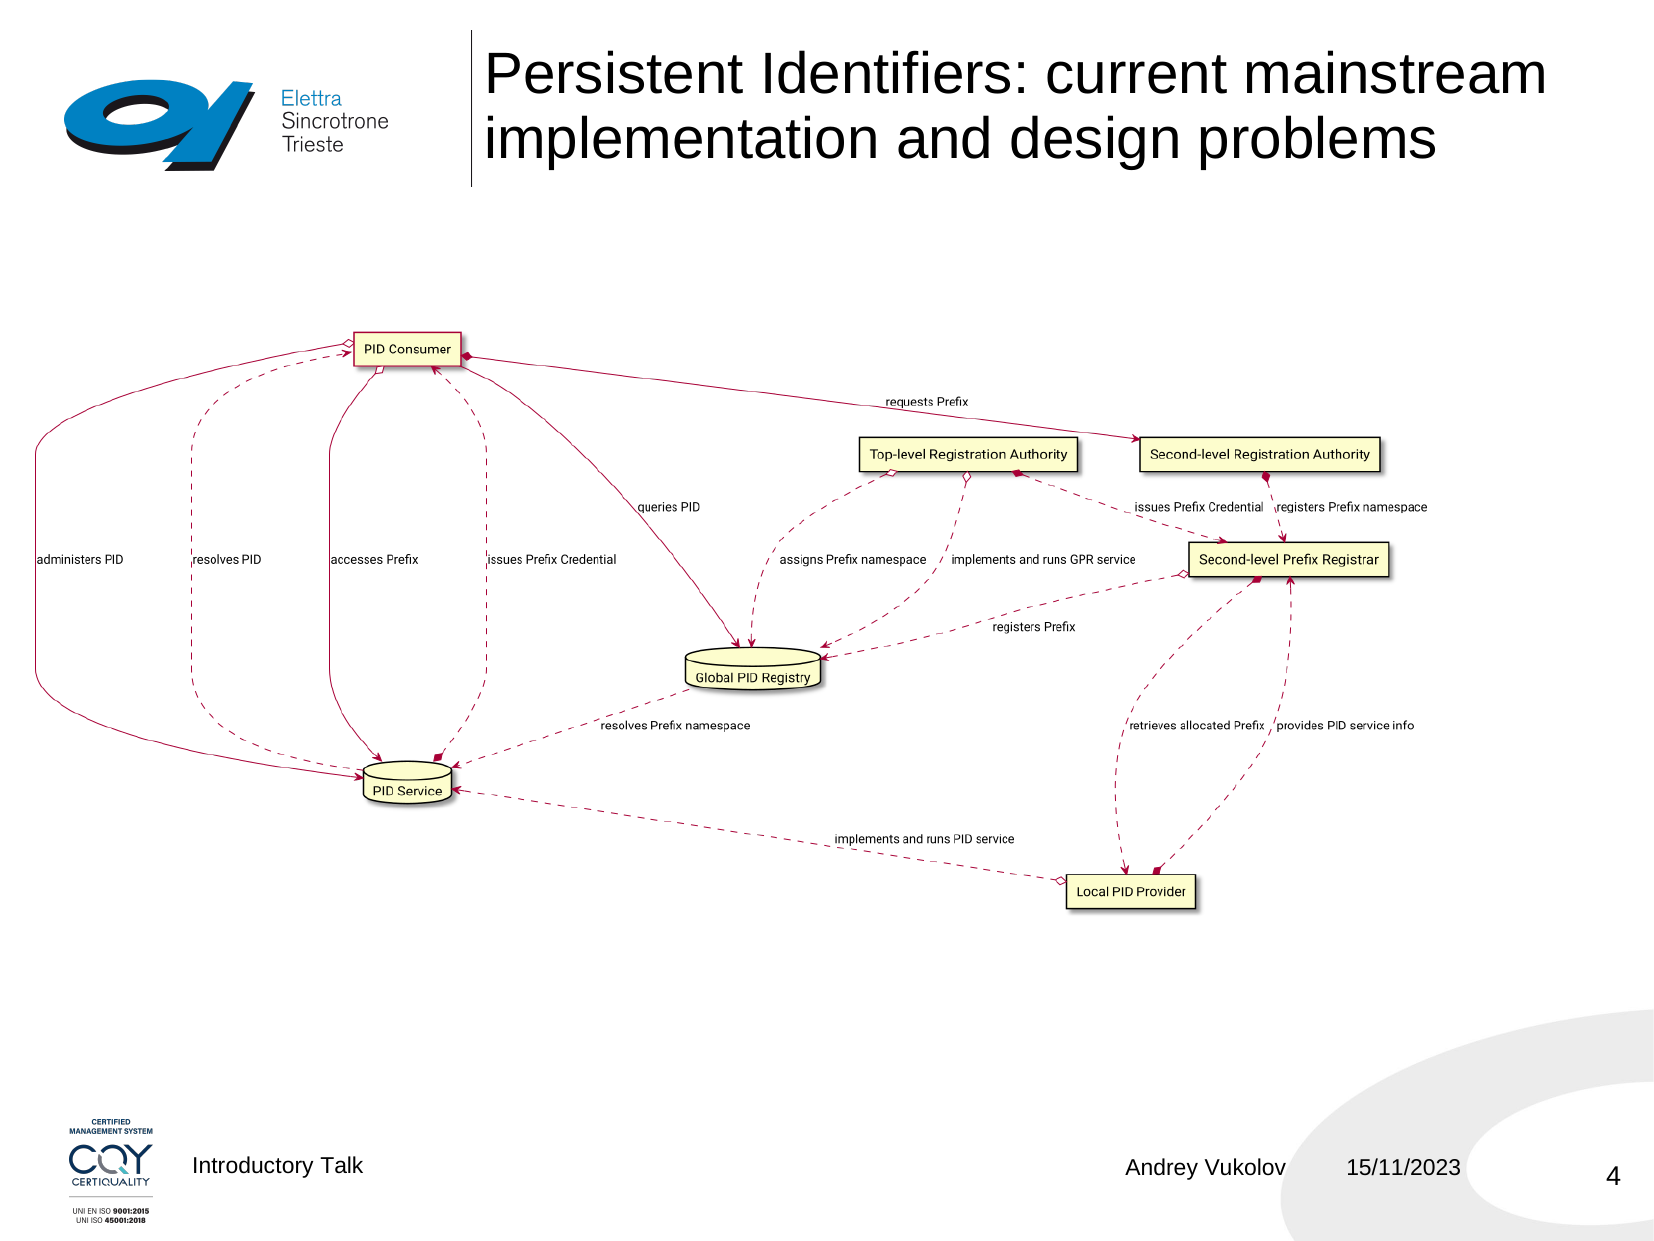

# Persistent Identifiers: current mainstream implementation and design problems